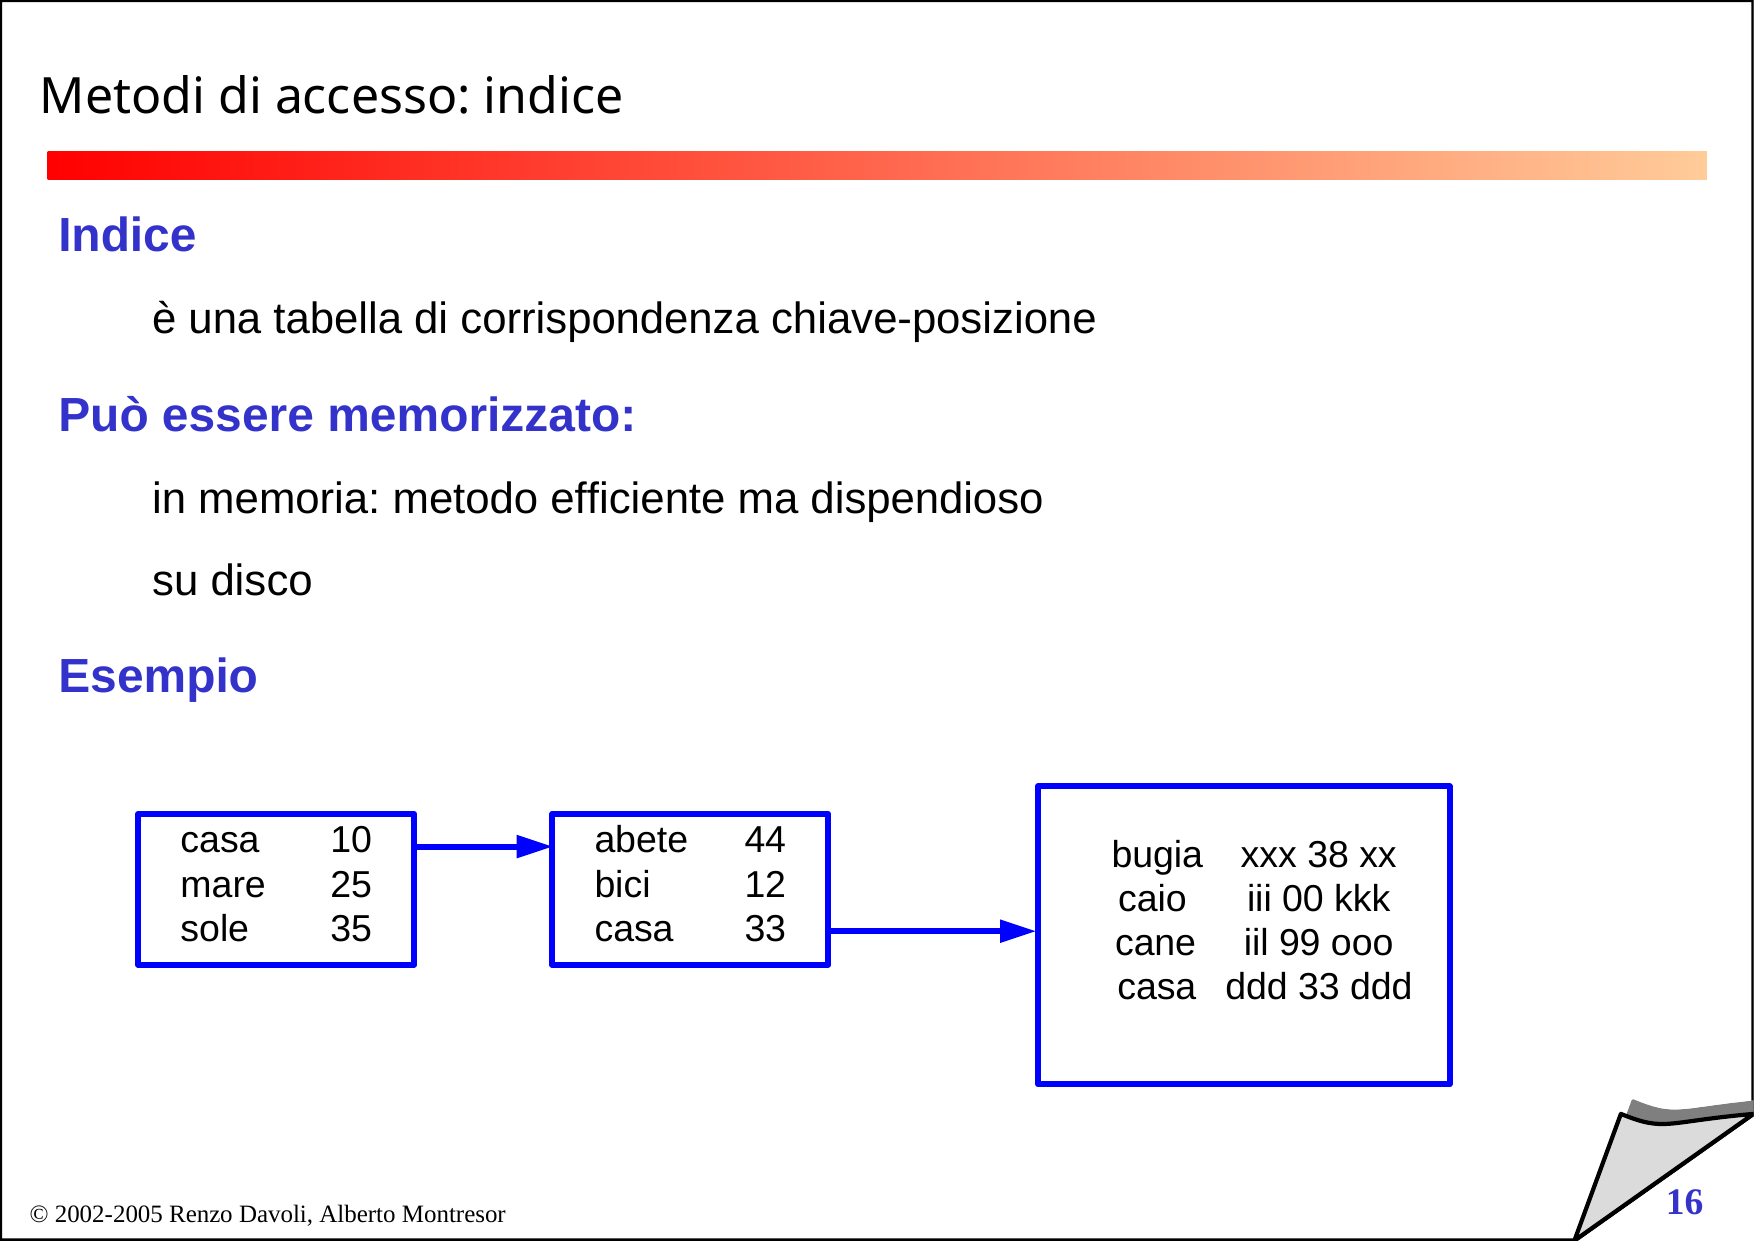

# Metodi di accesso: indice
Indice
è una tabella di corrispondenza chiave-posizione
Può essere memorizzato:
in memoria: metodo efficiente ma dispendioso
su disco
Esempio
 bugia	xxx 38 xx
 caio	iii 00 kkk
 cane	iil 99 ooo
 casa	ddd 33 ddd
casa	10
mare	25
sole	35
abete	44
bici	12
casa	33